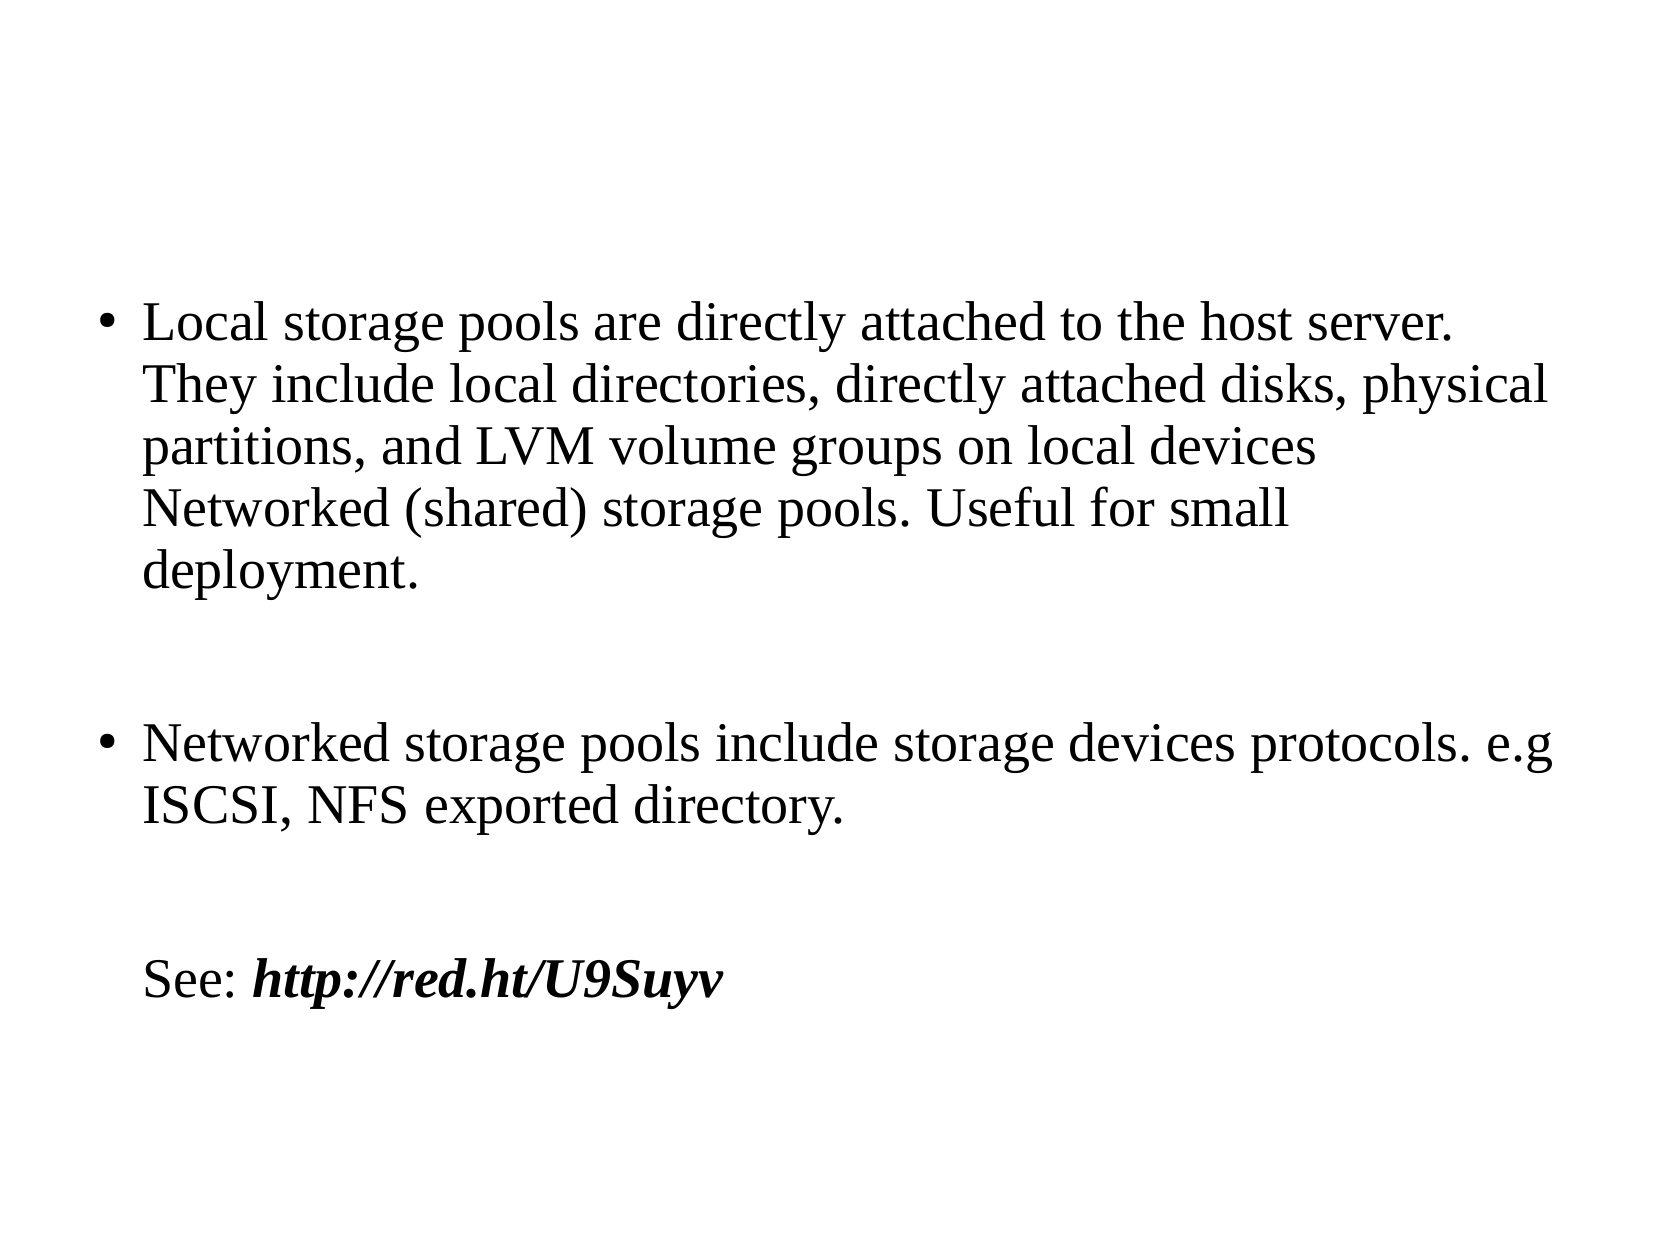

# Local storage pools are directly attached to the host server. They include local directories, directly attached disks, physical partitions, and LVM volume groups on local devices Networked (shared) storage pools. Useful for small deployment.
Networked storage pools include storage devices protocols. e.g ISCSI, NFS exported directory.
See: http://red.ht/U9Suyv